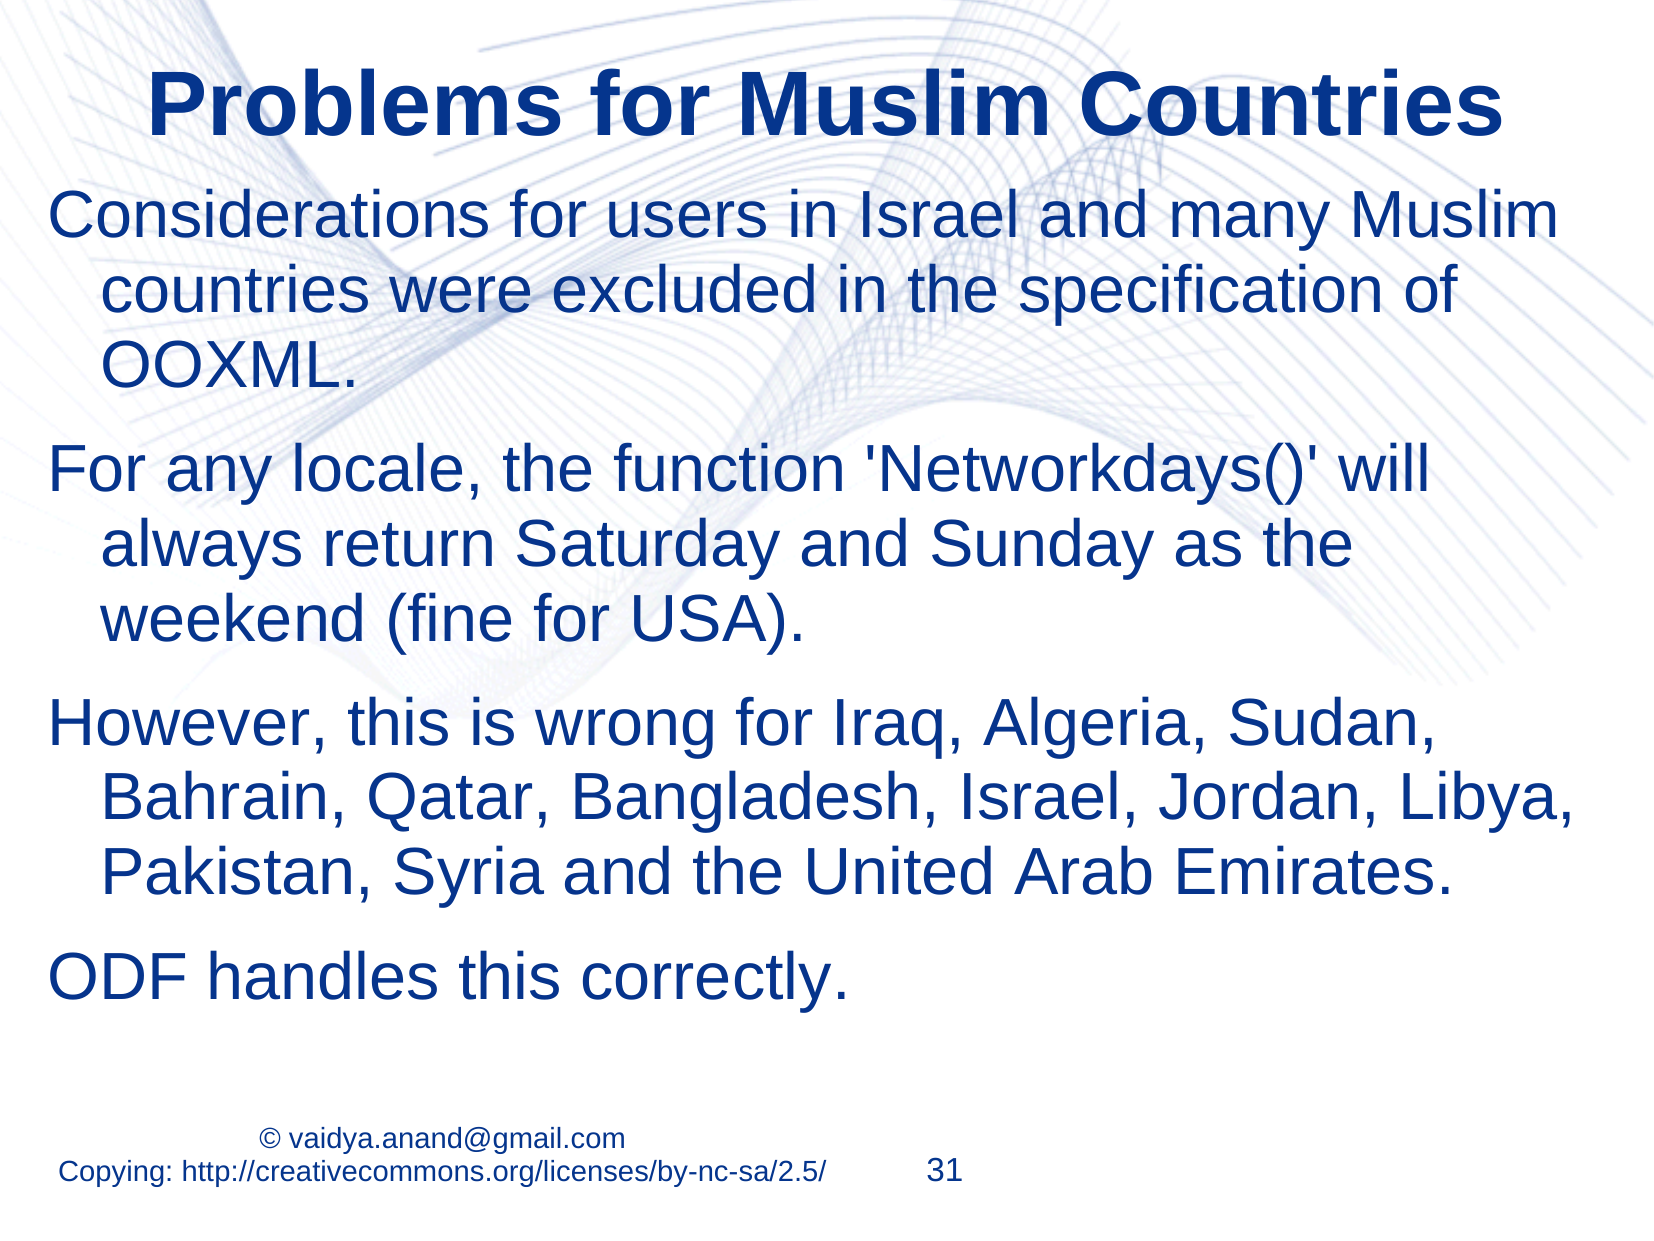

# Problems for Muslim Countries
Considerations for users in Israel and many Muslim countries were excluded in the specification of OOXML.
For any locale, the function 'Networkdays()' will always return Saturday and Sunday as the weekend (fine for USA).
However, this is wrong for Iraq, Algeria, Sudan, Bahrain, Qatar, Bangladesh, Israel, Jordan, Libya, Pakistan, Syria and the United Arab Emirates.
ODF handles this correctly.
http://www.broffice.org
31